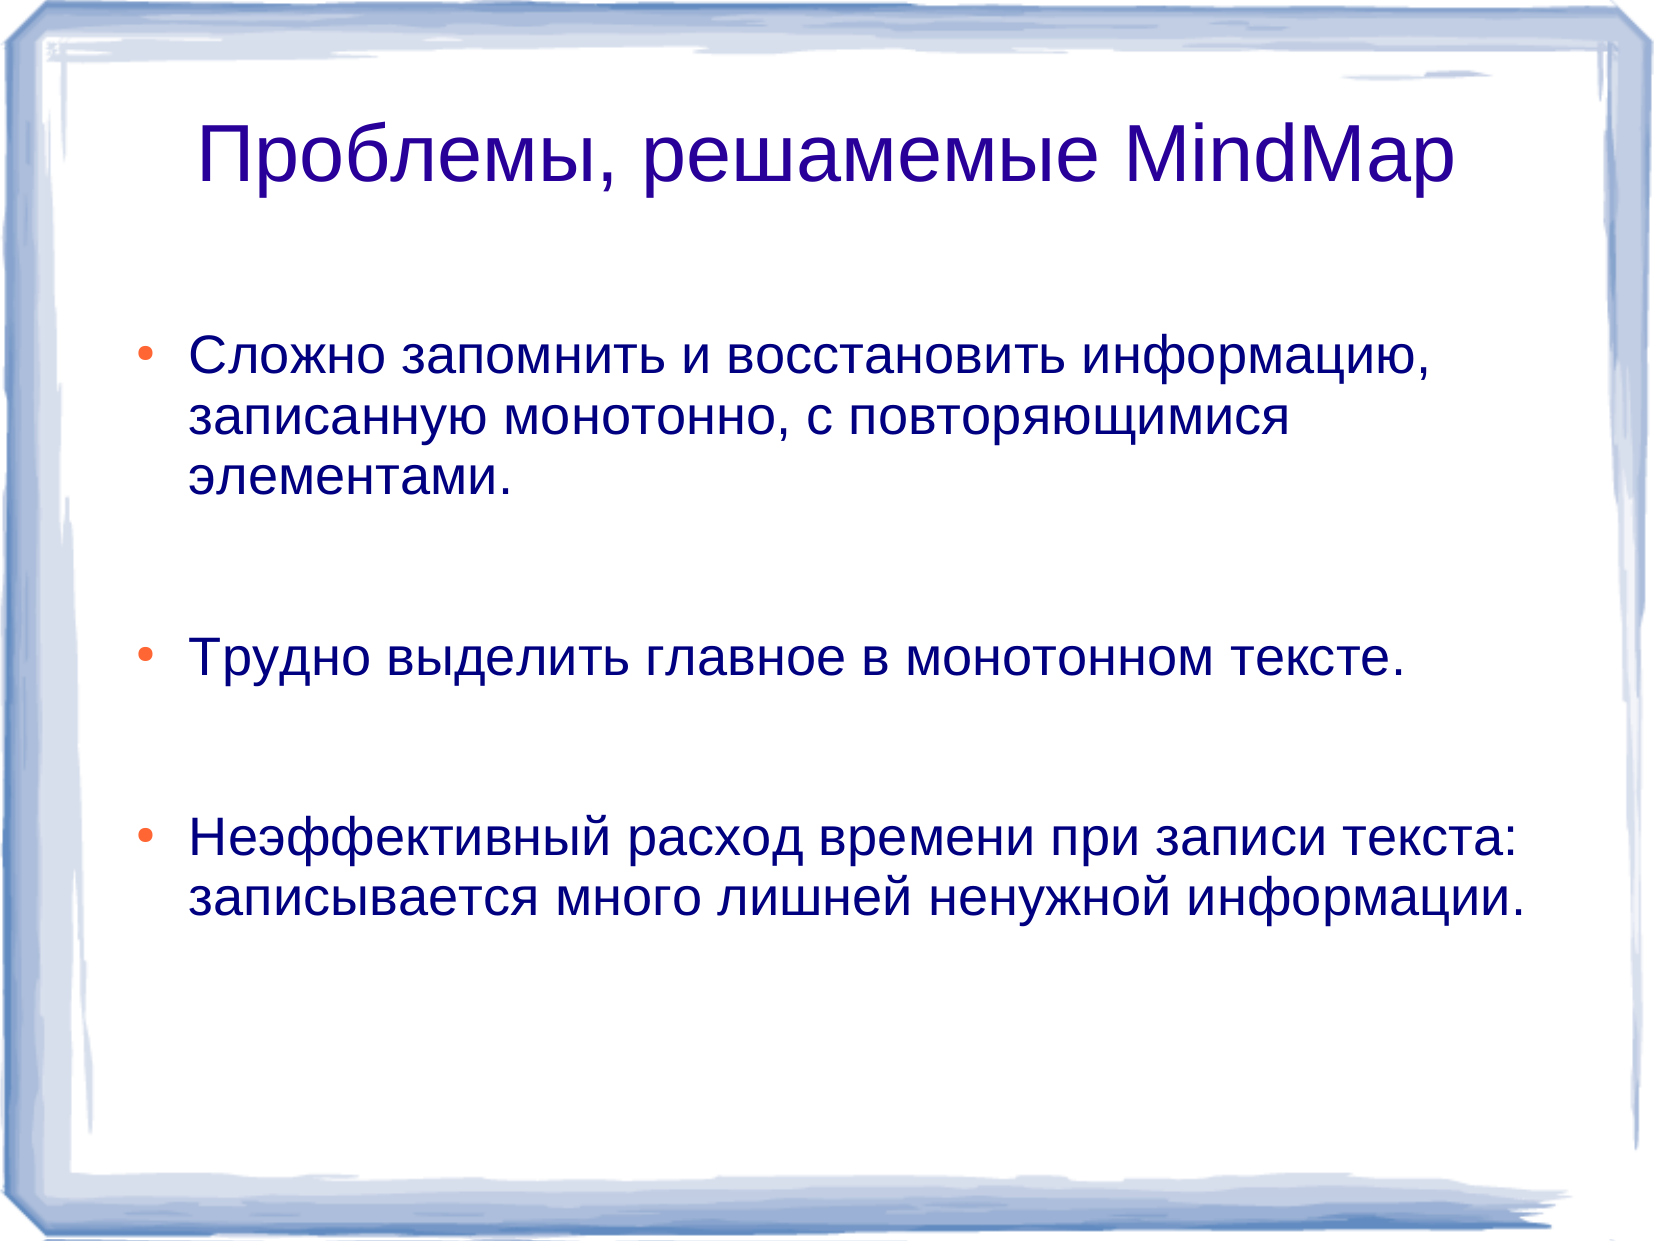

# Проблемы, решамемые MindMap
Сложно запомнить и восстановить информацию, записанную монотонно, с повторяющимися элементами.
Трудно выделить главное в монотонном тексте.
Неэффективный расход времени при записи текста: записывается много лишней ненужной информации.